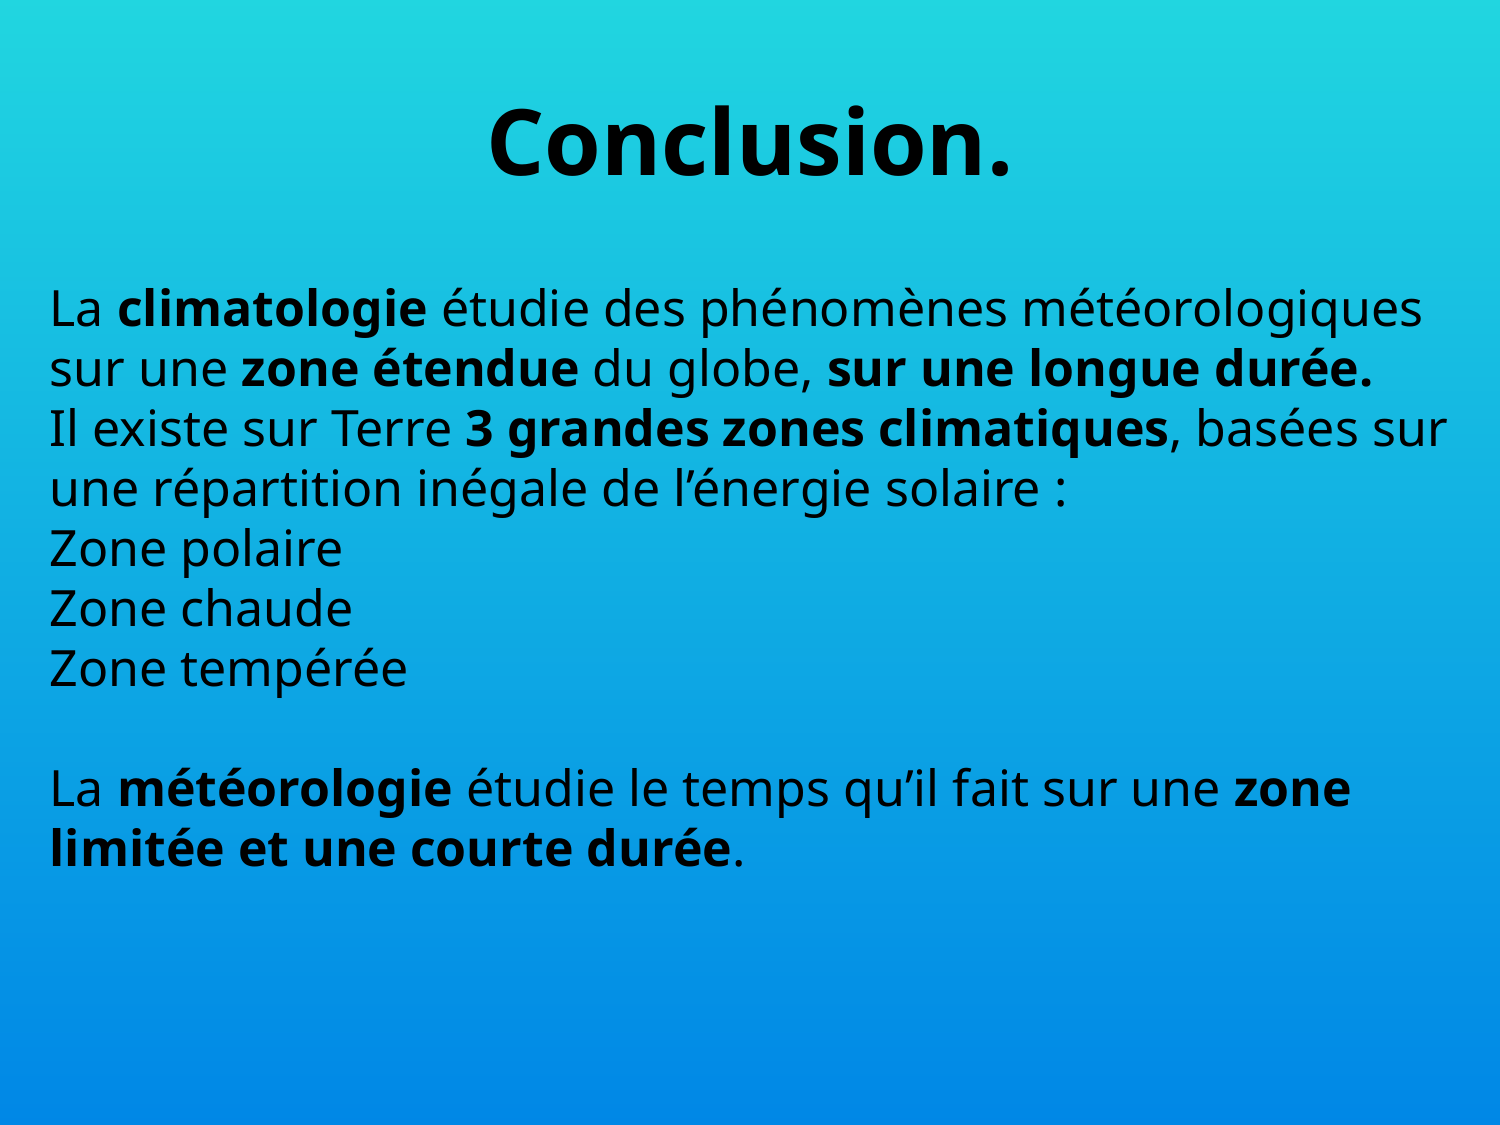

# Conclusion.
La climatologie étudie des phénomènes météorologiques sur une zone étendue du globe, sur une longue durée.
Il existe sur Terre 3 grandes zones climatiques, basées sur une répartition inégale de l’énergie solaire :
Zone polaire
Zone chaude
Zone tempérée
La météorologie étudie le temps qu’il fait sur une zone limitée et une courte durée.